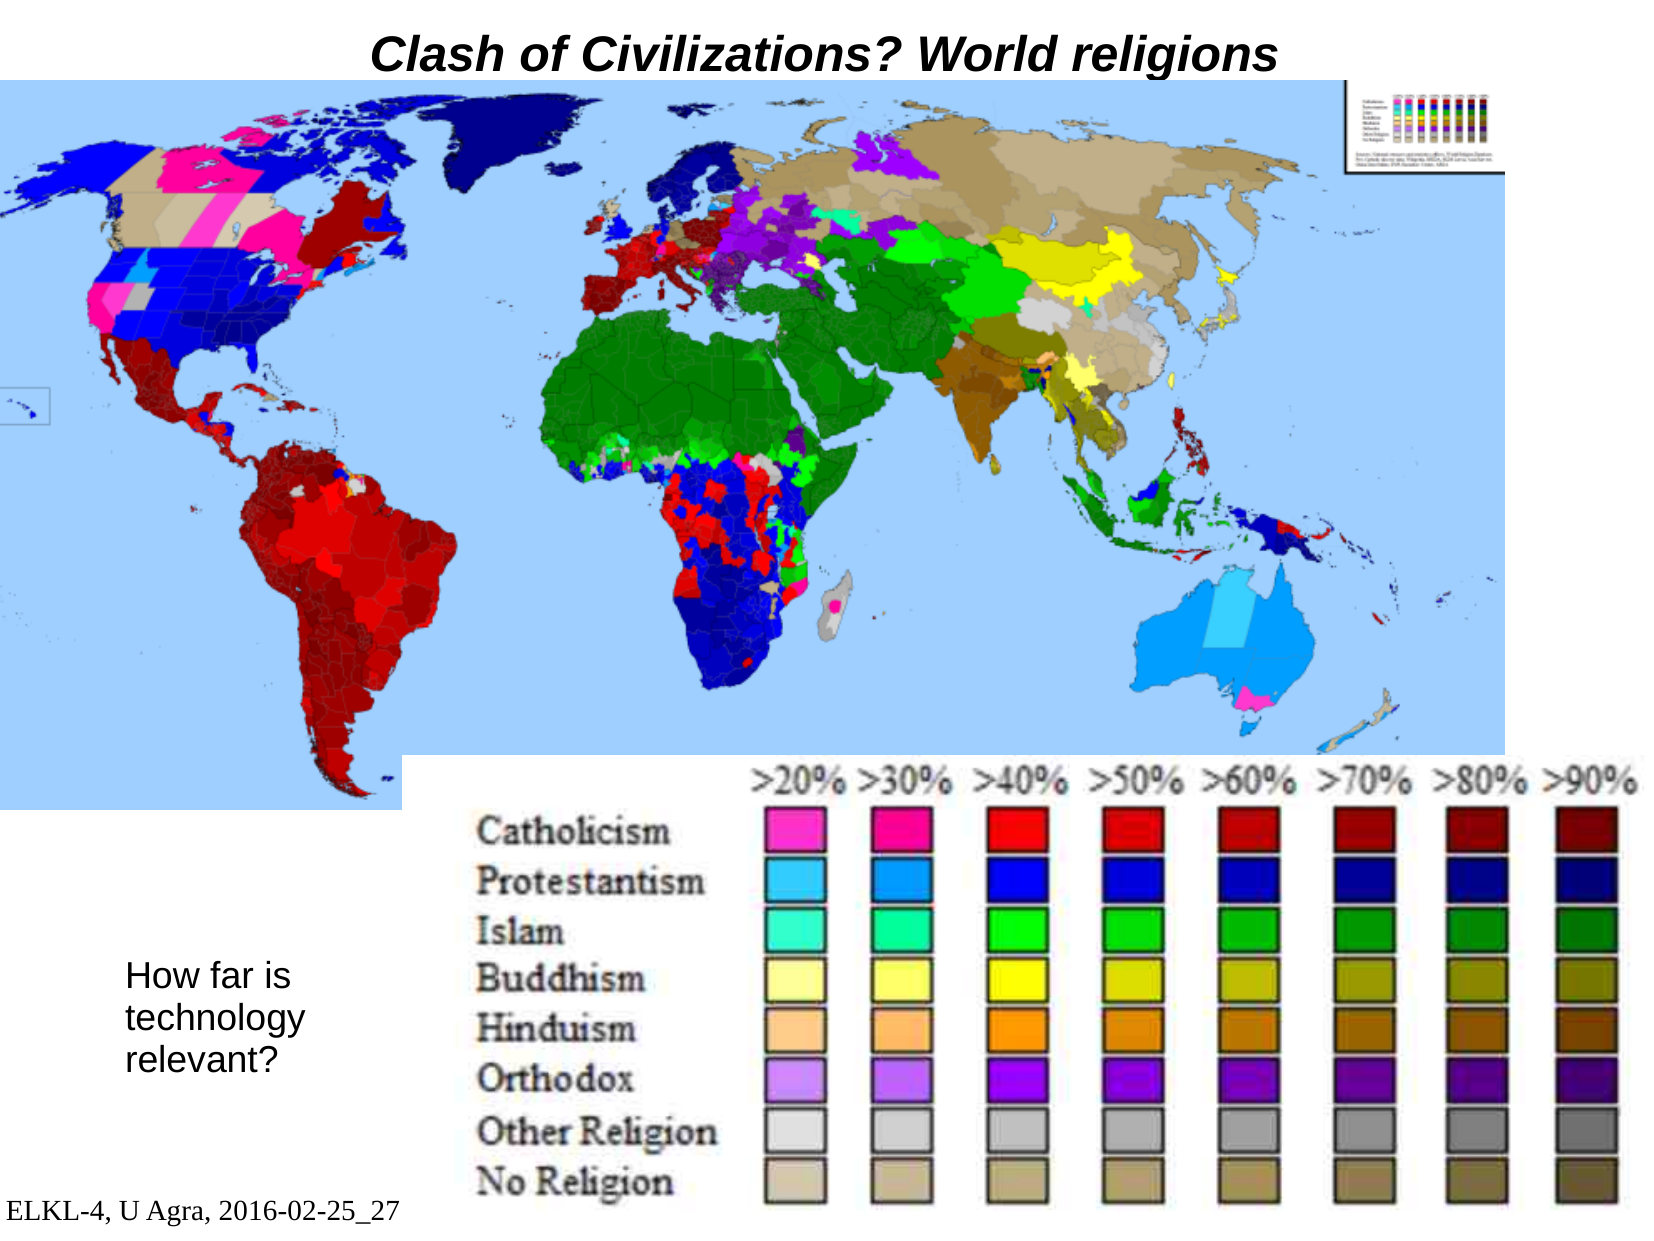

# Clash of Civilizations? World religions
How far is technology relevant?
ELKL-4, U Agra, 2016-02-25_27
D. Gibbon: What can endangered languages teach the language technologies?
35